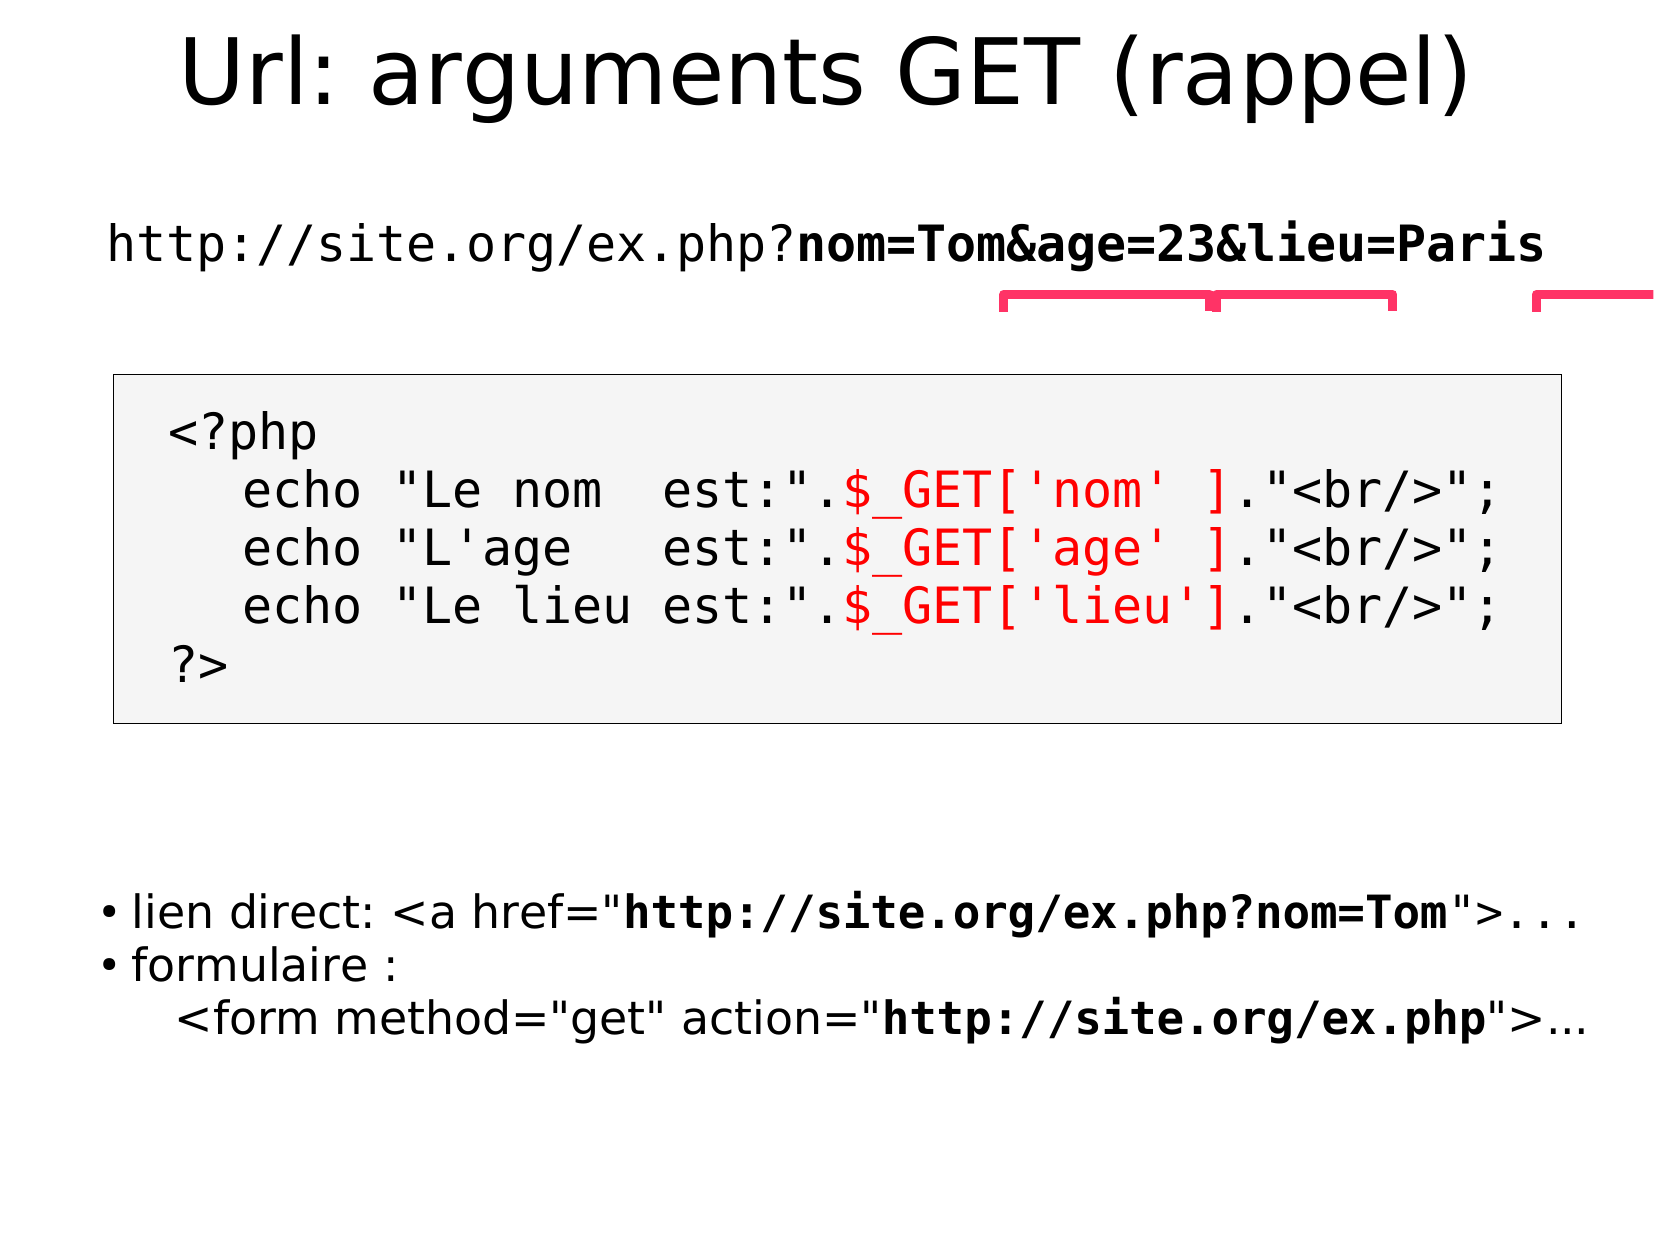

# Url: arguments GET (rappel)
http://site.org/ex.php?nom=Tom&age=23&lieu=Paris
<?php
	echo "Le nom est:".$_GET['nom' ]."<br/>";
	echo "L'age est:".$_GET['age' ]."<br/>";
 	echo "Le lieu est:".$_GET['lieu']."<br/>";
?>
 lien direct: <a href="http://site.org/ex.php?nom=Tom">...
 formulaire :
	<form method="get" action="http://site.org/ex.php">...